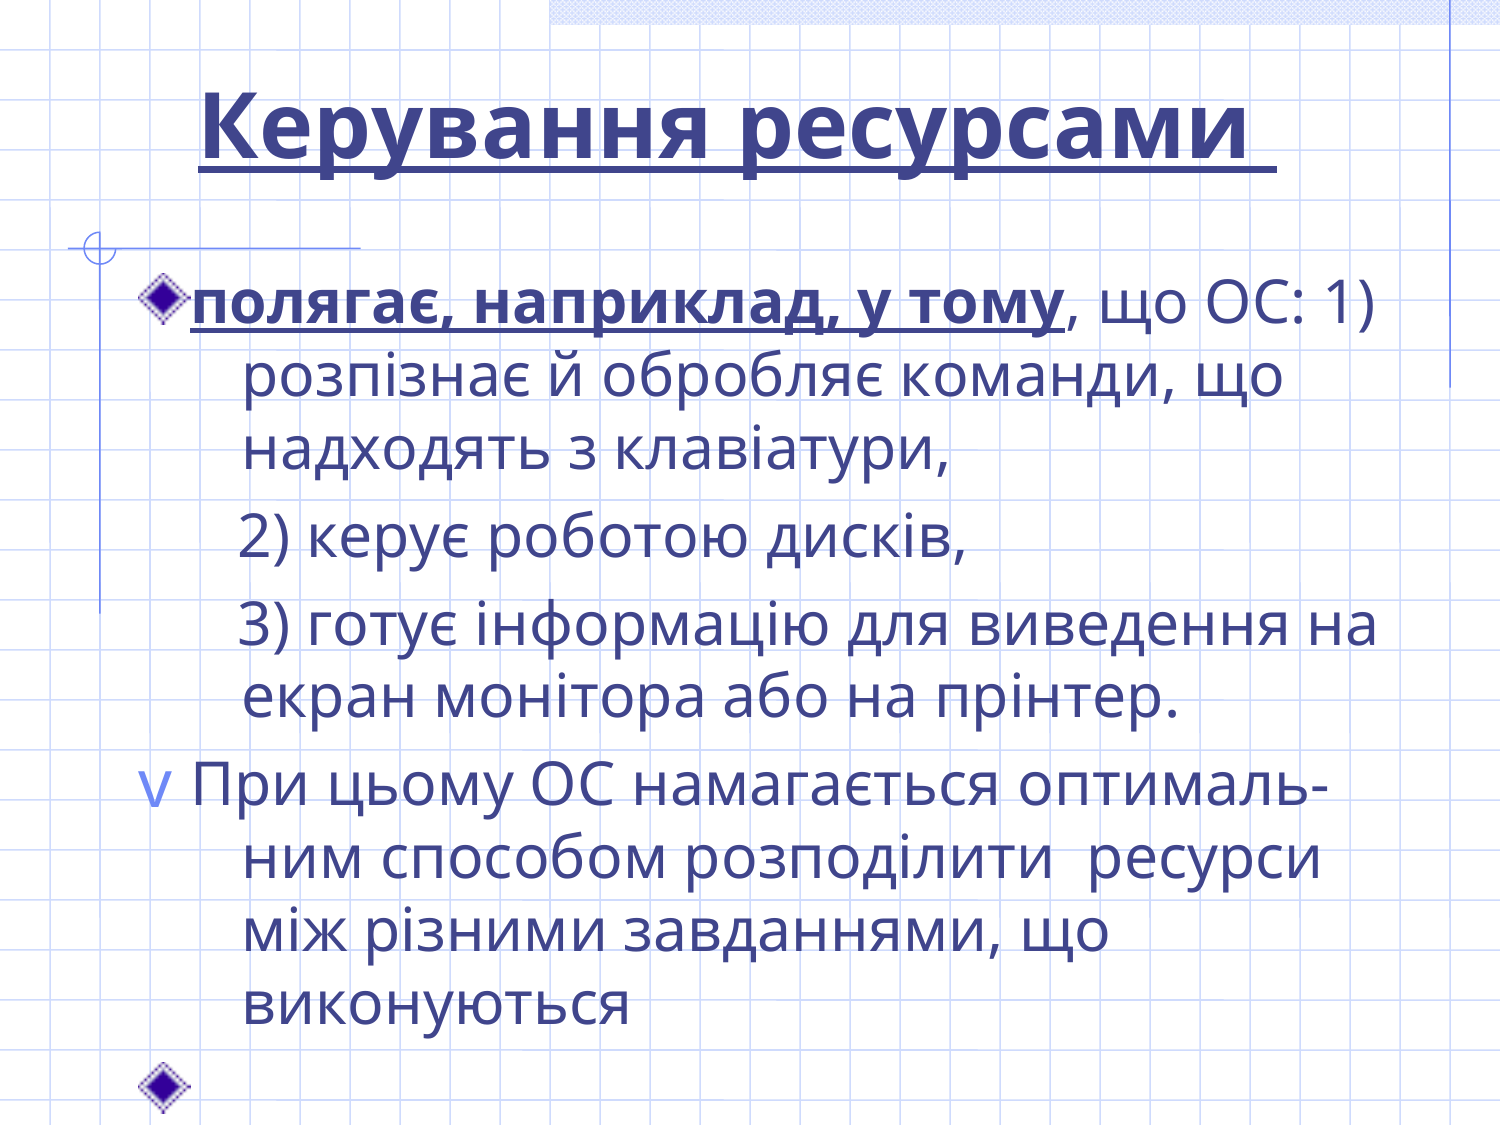

# Керування ресурсами
полягає, наприклад, у тому, що ОС: 1) розпізнає й обробляє команди, що надходять з клавіатури,
 2) керує роботою дисків,
 3) готує інформацію для виведення на екран монітора або на прінтер.
При цьому ОС намагається оптималь-ним способом розподілити ресурси між різними завданнями, що виконуються